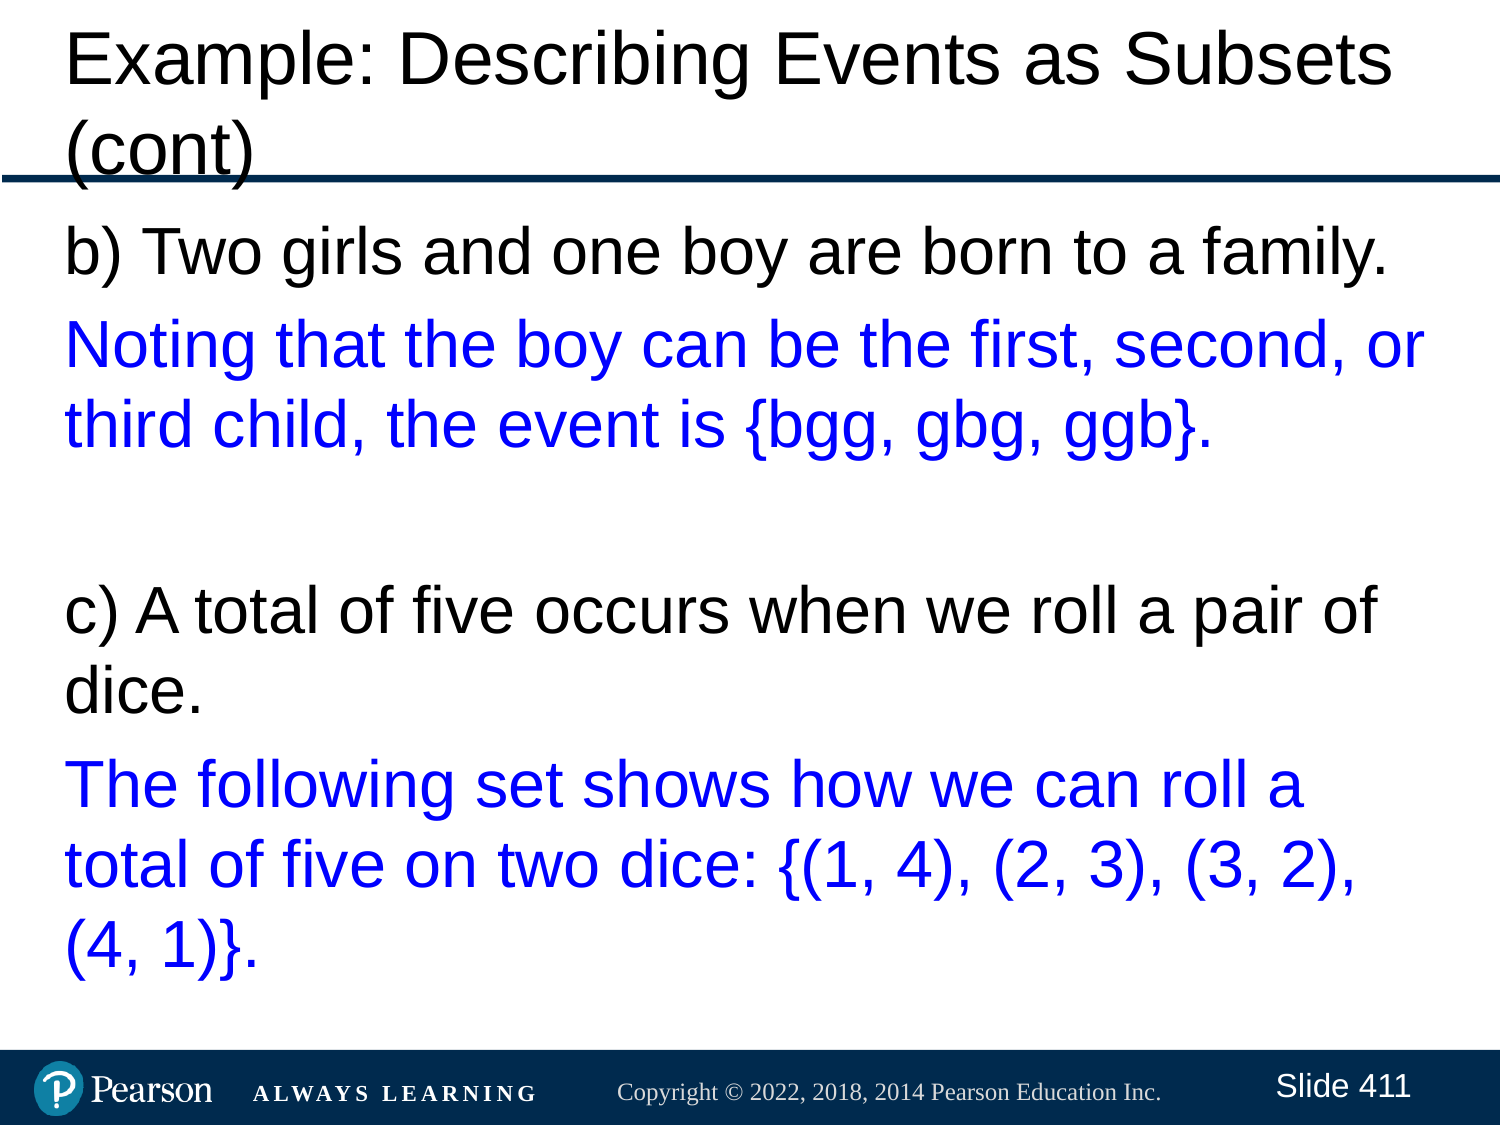

# Example: Describing Events as Subsets (cont)
b) Two girls and one boy are born to a family.
Noting that the boy can be the first, second, or third child, the event is {bgg, gbg, ggb}.
c) A total of five occurs when we roll a pair of dice.
The following set shows how we can roll a total of five on two dice: {(1, 4), (2, 3), (3, 2), (4, 1)}.